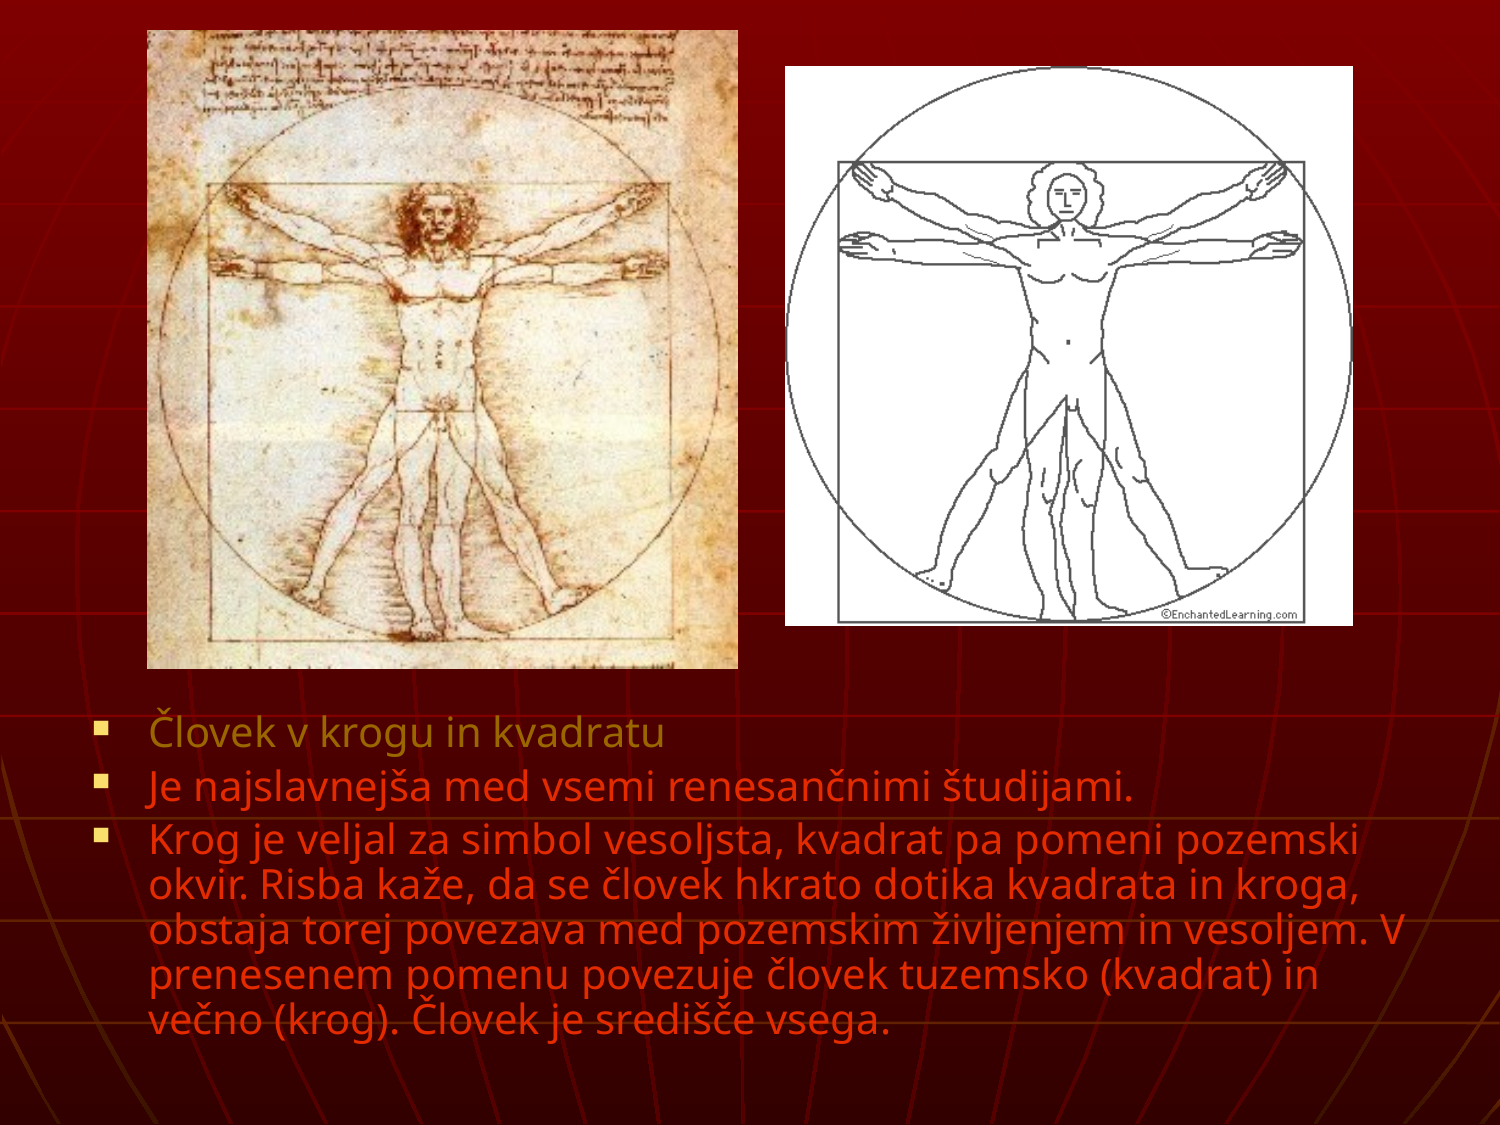

# Človek v krogu in kvadratu
Je najslavnejša med vsemi renesančnimi študijami.
Krog je veljal za simbol vesoljsta, kvadrat pa pomeni pozemski okvir. Risba kaže, da se človek hkrato dotika kvadrata in kroga, obstaja torej povezava med pozemskim življenjem in vesoljem. V prenesenem pomenu povezuje človek tuzemsko (kvadrat) in večno (krog). Človek je središče vsega.